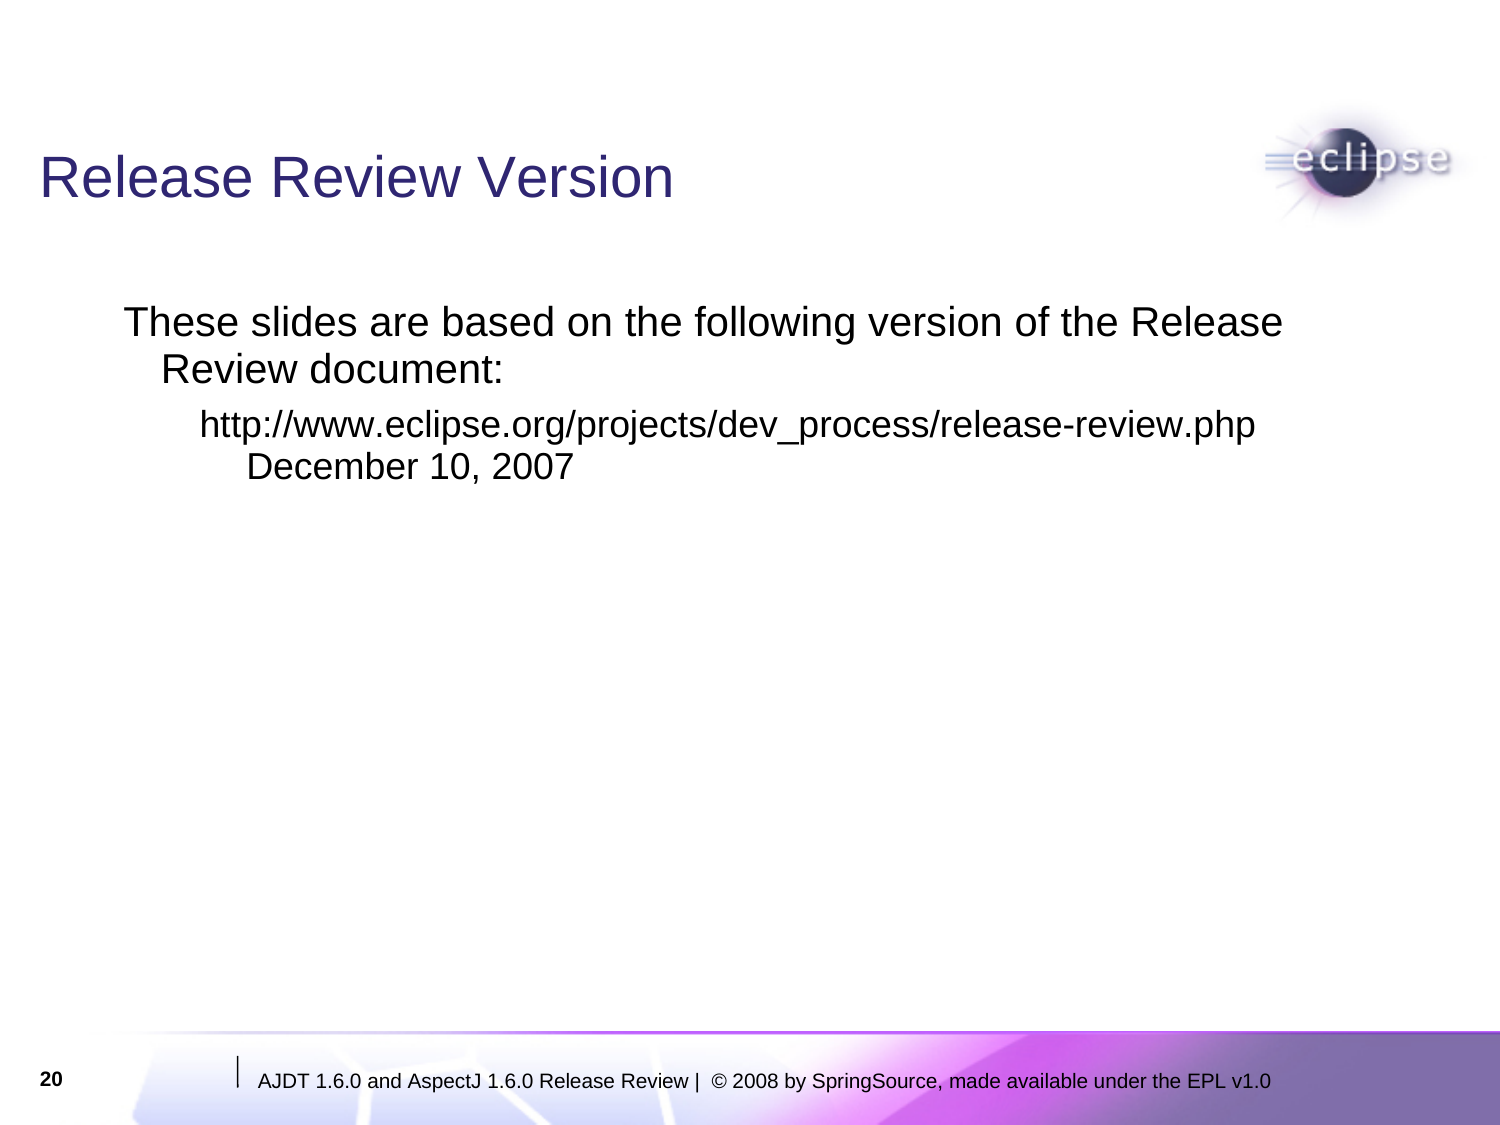

# Release Review Version
These slides are based on the following version of the Release Review document:
http://www.eclipse.org/projects/dev_process/release-review.php December 10, 2007
20